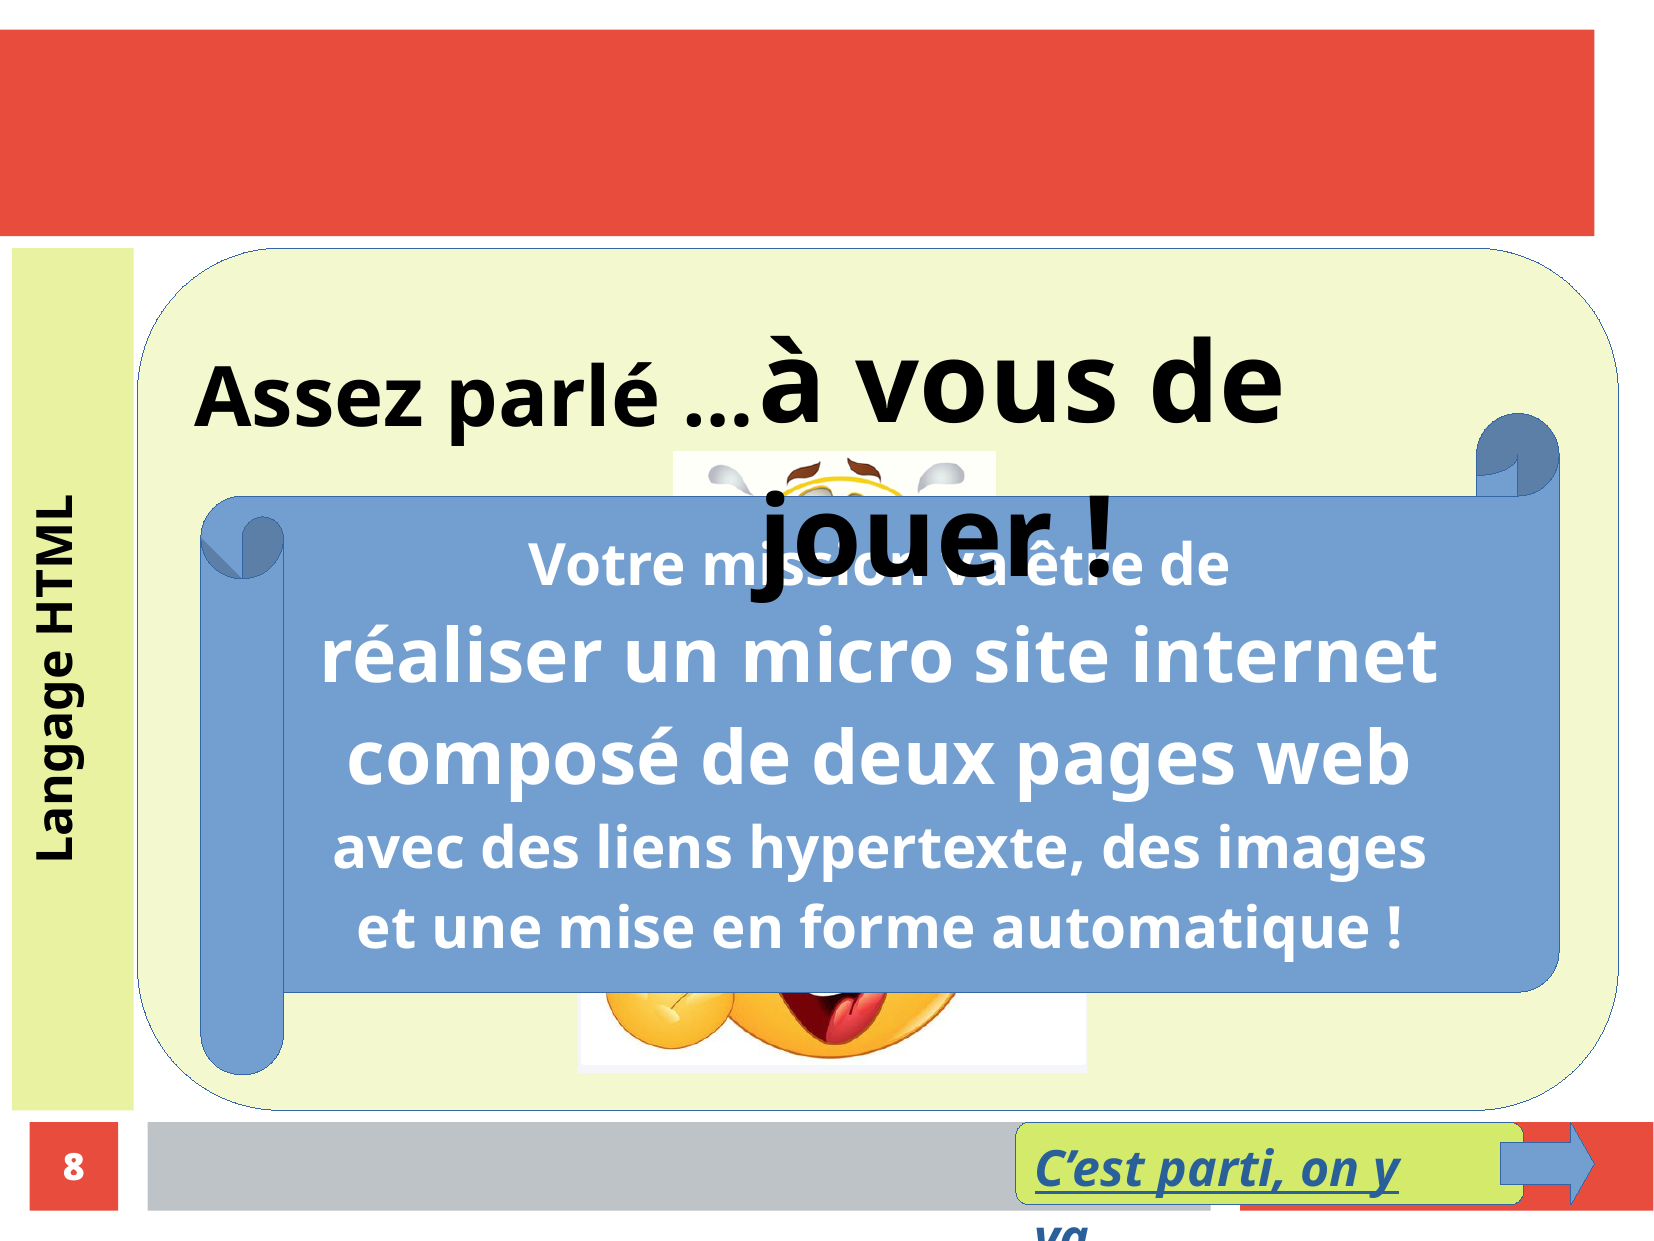

#
Assez parlé …
à vous de jouer !
Votre mission va être de
réaliser un micro site internet
composé de deux pages web
avec des liens hypertexte, des images
et une mise en forme automatique !
Langage HTML
8
C’est parti, on y va ...